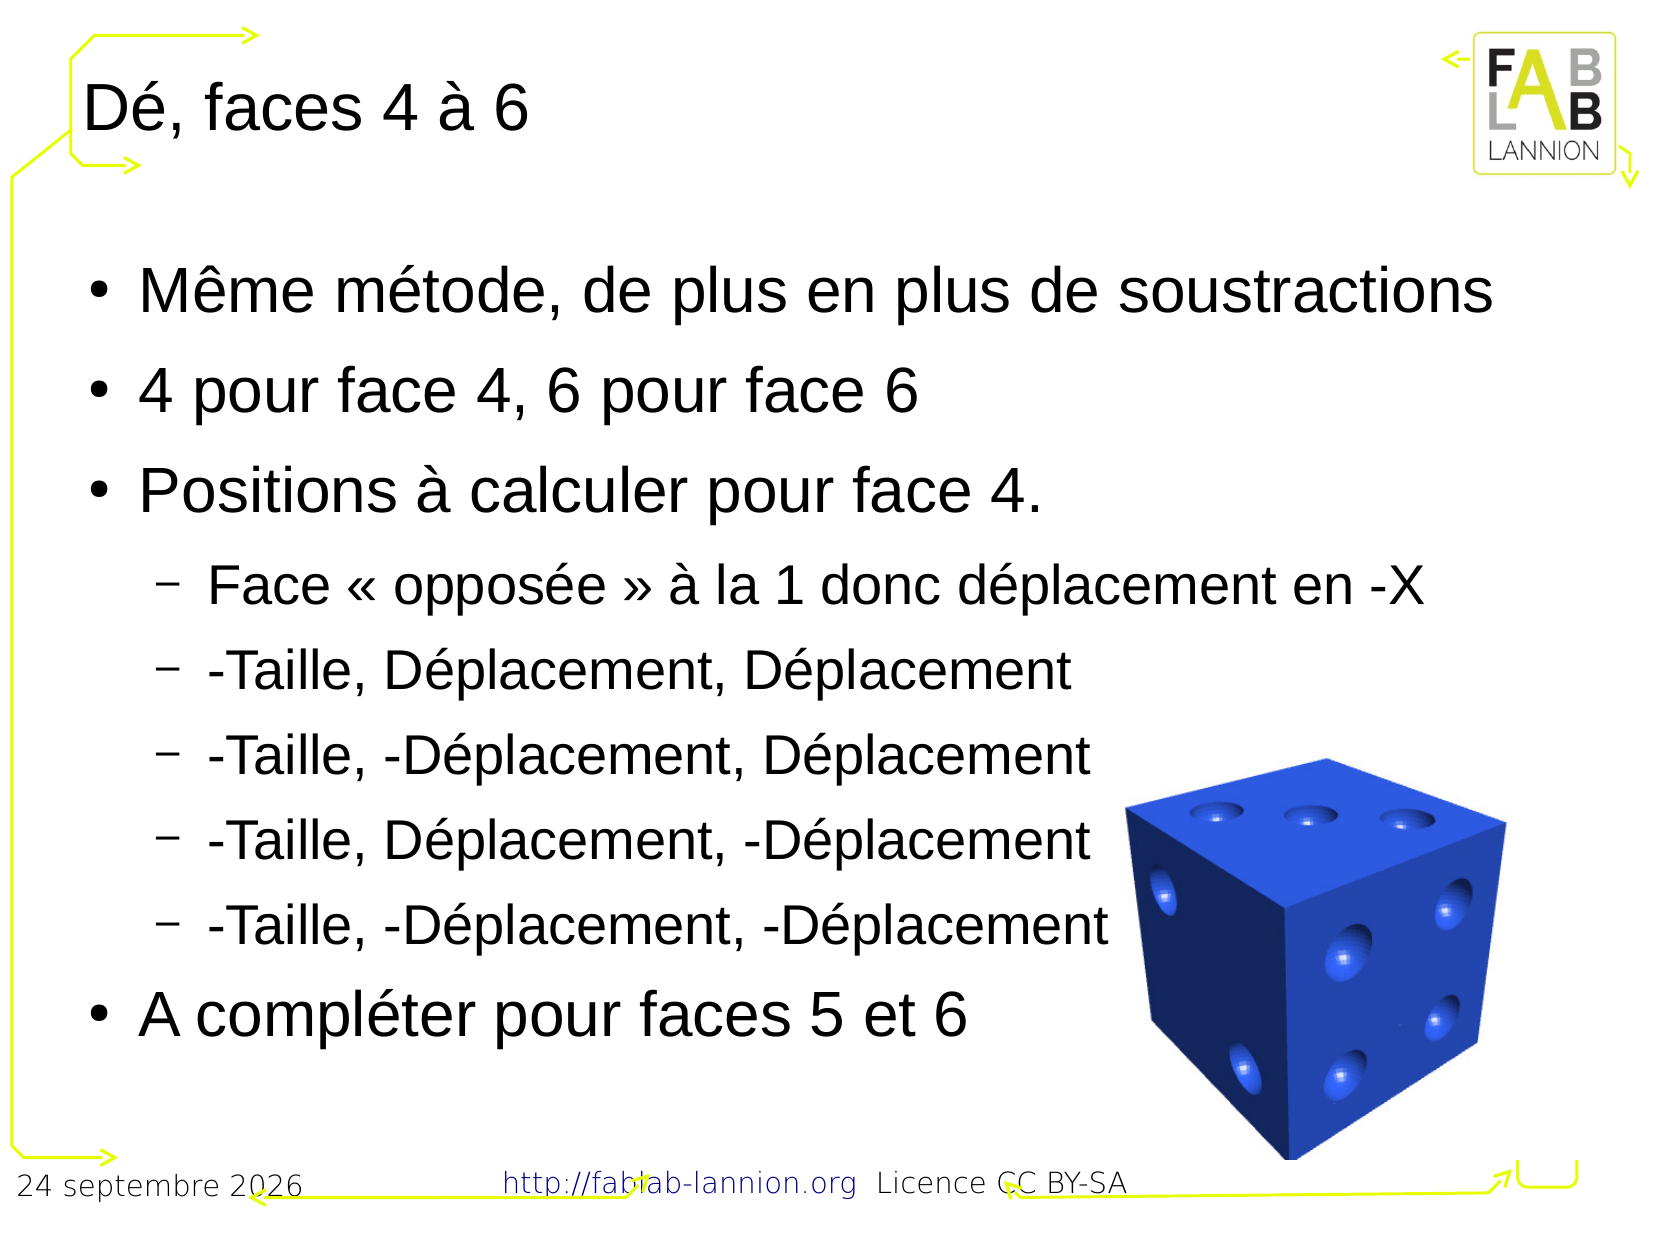

# Dé, faces 4 à 6
Même métode, de plus en plus de soustractions
4 pour face 4, 6 pour face 6
Positions à calculer pour face 4.
Face « opposée » à la 1 donc déplacement en -X
-Taille, Déplacement, Déplacement
-Taille, -Déplacement, Déplacement
-Taille, Déplacement, -Déplacement
-Taille, -Déplacement, -Déplacement
A compléter pour faces 5 et 6
32